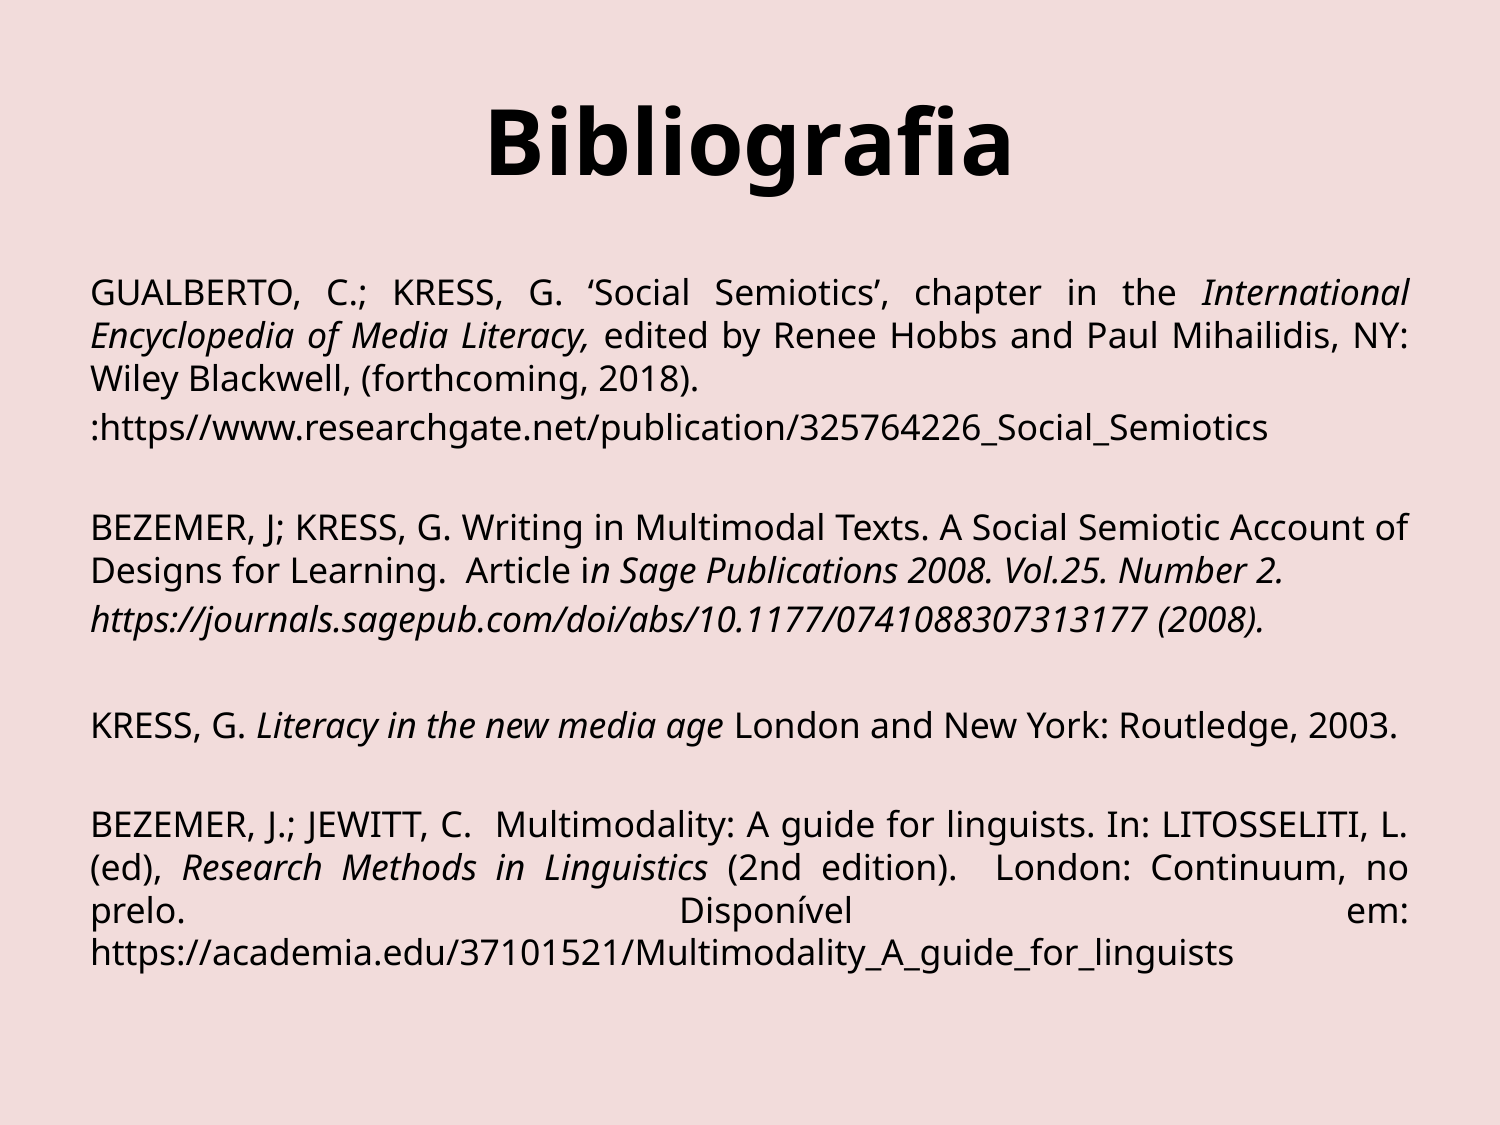

# Bibliografia
GUALBERTO, C.; KRESS, G. ‘Social Semiotics’, chapter in the International Encyclopedia of Media Literacy, edited by Renee Hobbs and Paul Mihailidis, NY: Wiley Blackwell, (forthcoming, 2018).
:https//www.researchgate.net/publication/325764226_Social_Semiotics
BEZEMER, J; KRESS, G. Writing in Multimodal Texts. A Social Semiotic Account of Designs for Learning. Article in Sage Publications 2008. Vol.25. Number 2.
https://journals.sagepub.com/doi/abs/10.1177/0741088307313177 (2008).
KRESS, G. Literacy in the new media age London and New York: Routledge, 2003.
BEZEMER, J.; JEWITT, C. Multimodality: A guide for linguists. In: LITOSSELITI, L. (ed), Research Methods in Linguistics (2nd edition). London: Continuum, no prelo. Disponível em: https://academia.edu/37101521/Multimodality_A_guide_for_linguists